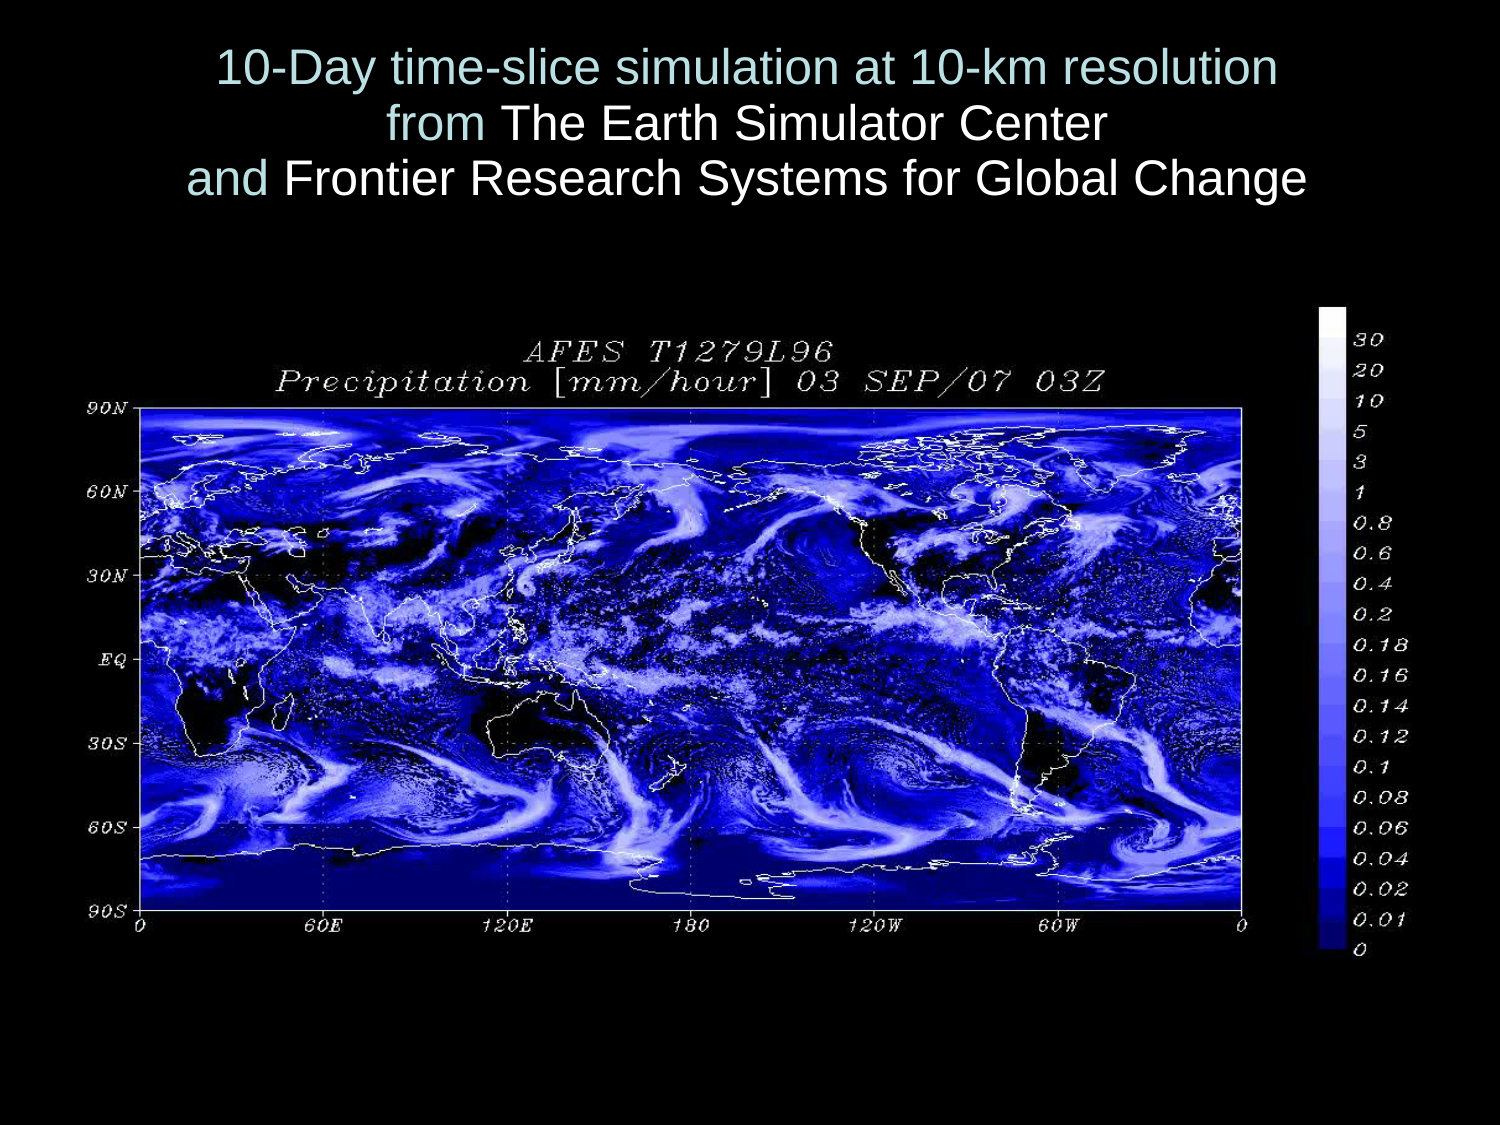

10-Day time-slice simulation at 10-km resolution
 from The Earth Simulator Center
and Frontier Research Systems for Global Change